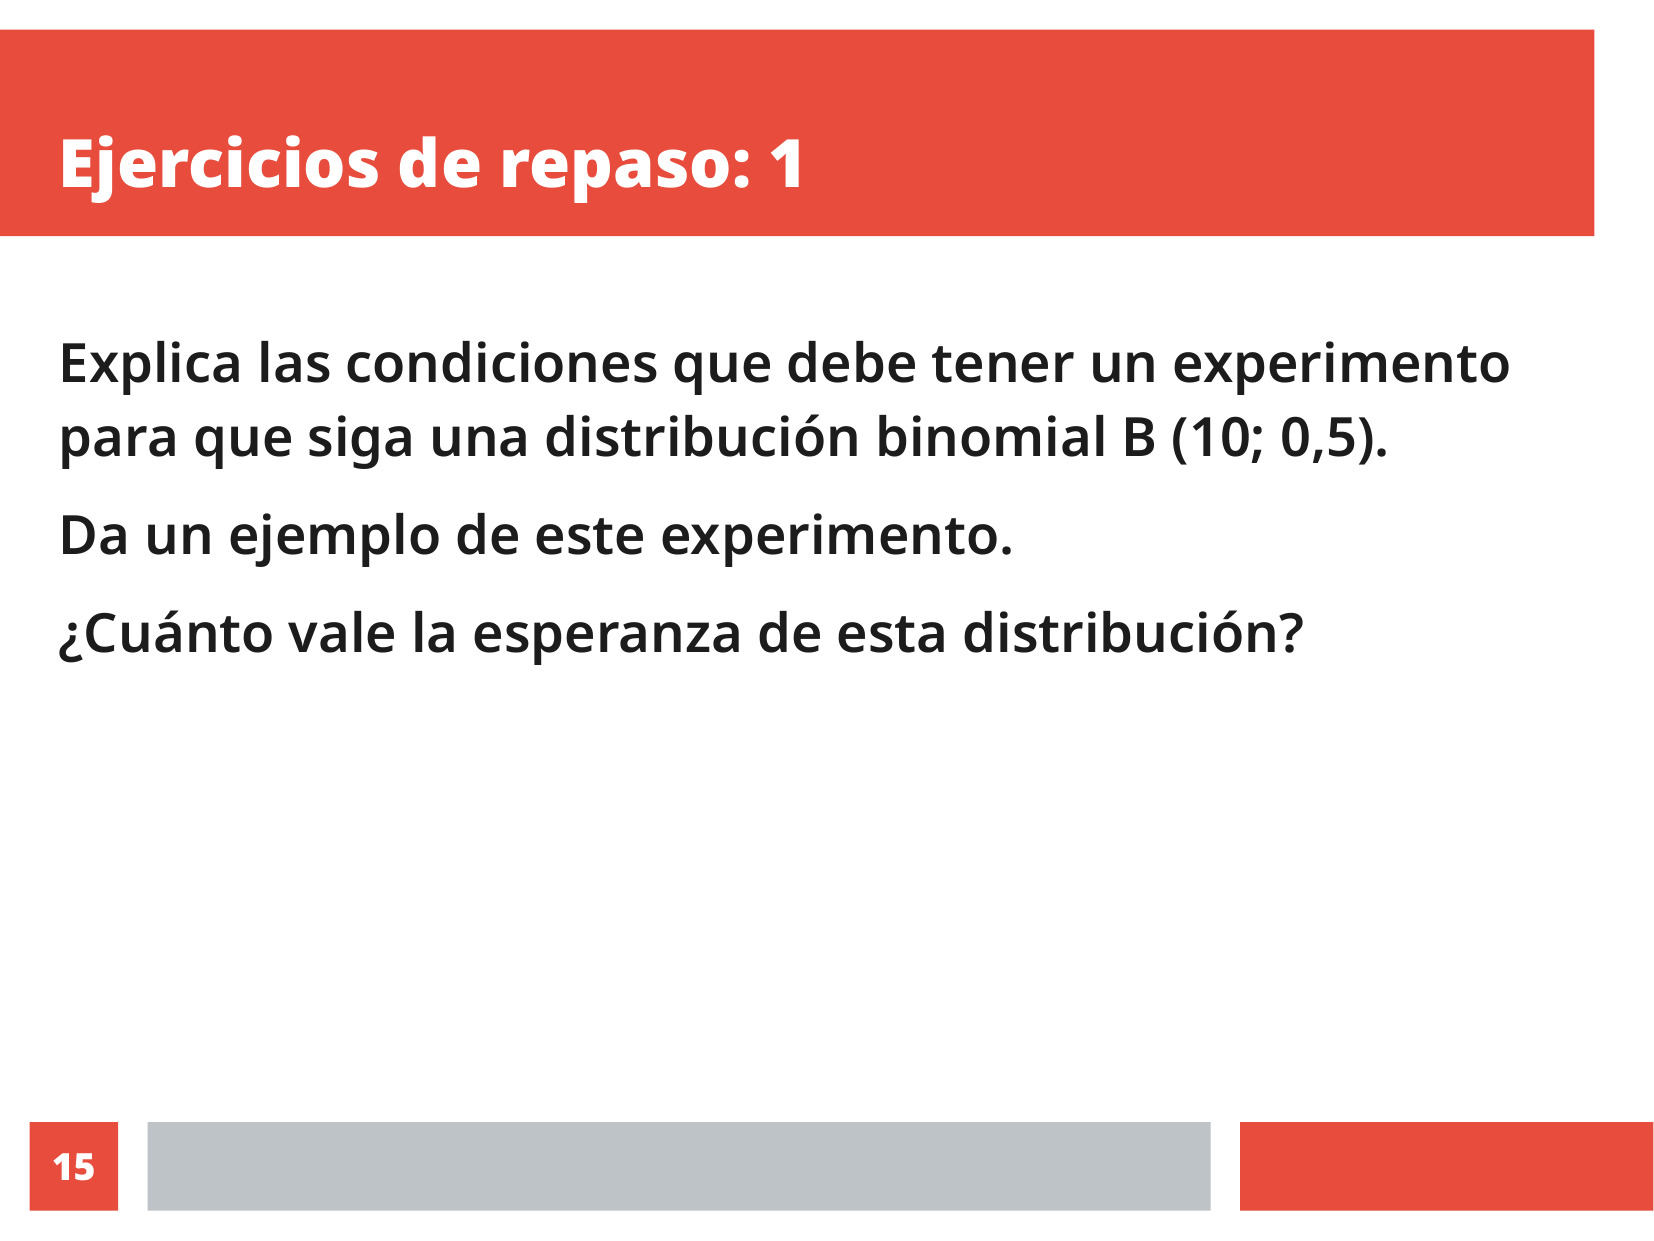

# Ejercicios de repaso: 1
Explica las condiciones que debe tener un experimento para que siga una distribución binomial B (10; 0,5).
Da un ejemplo de este experimento.
¿Cuánto vale la esperanza de esta distribución?
15